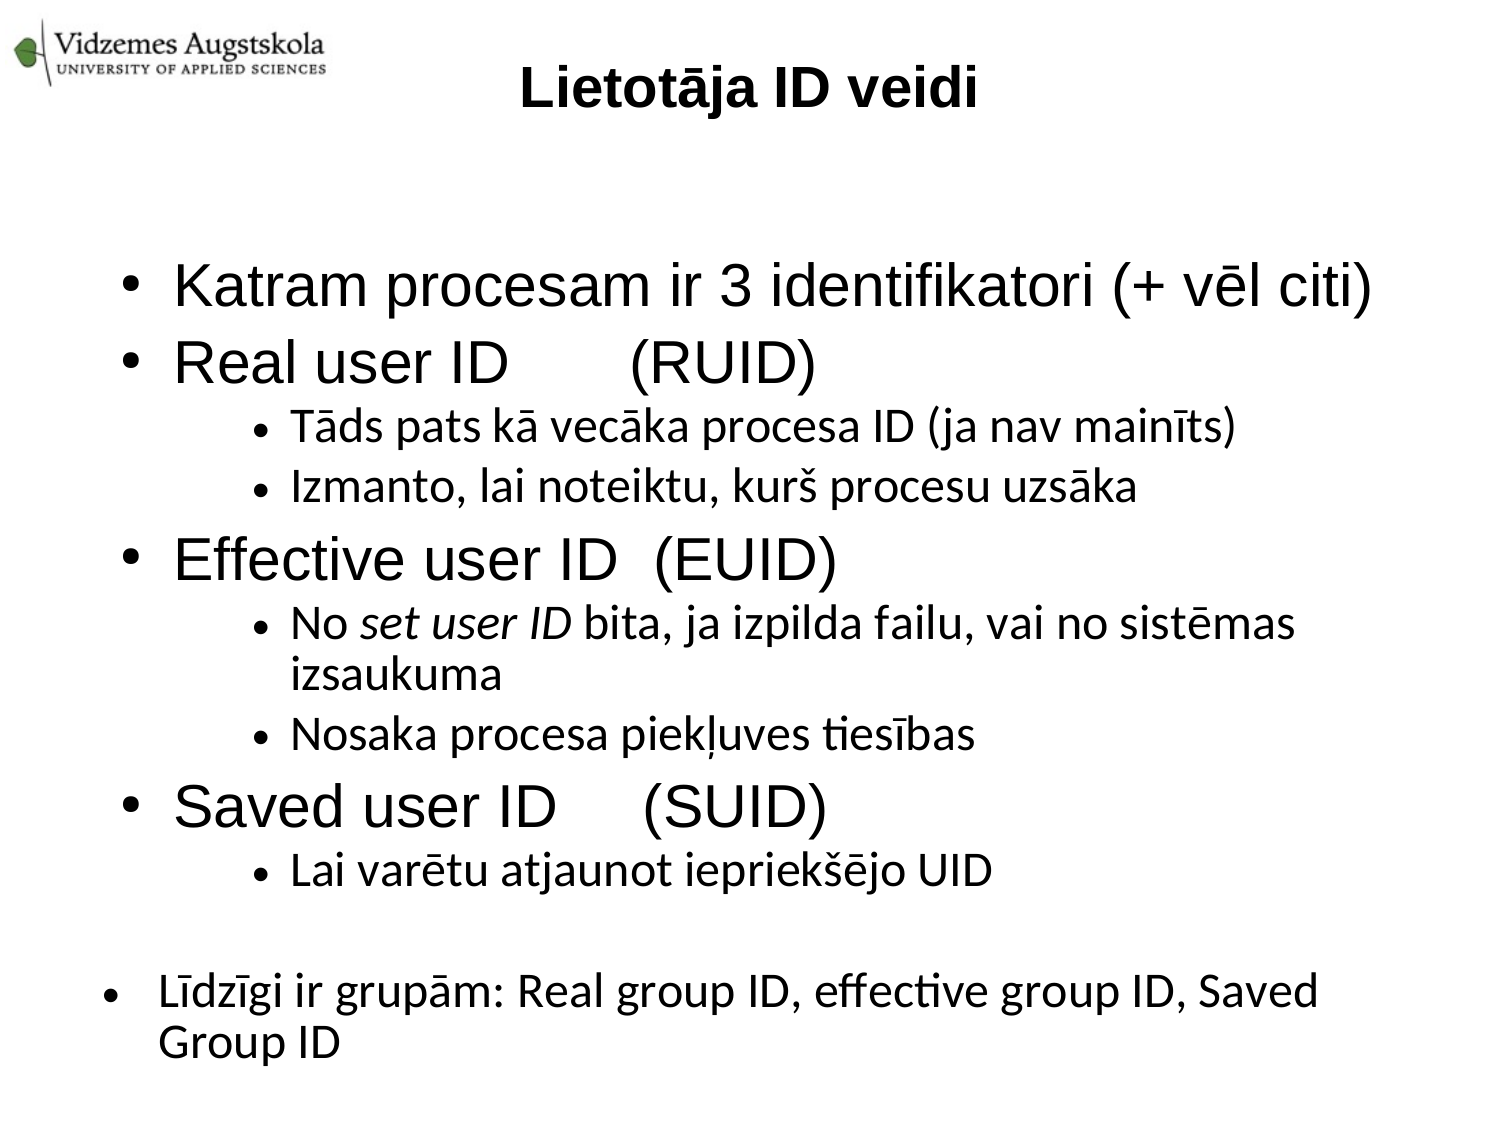

# Lietotāja ID veidi
Katram procesam ir 3 identifikatori (+ vēl citi)
Real user ID (RUID)
Tāds pats kā vecāka procesa ID (ja nav mainīts)
Izmanto, lai noteiktu, kurš procesu uzsāka
Effective user ID (EUID)
No set user ID bita, ja izpilda failu, vai no sistēmas izsaukuma
Nosaka procesa piekļuves tiesības
Saved user ID (SUID)
Lai varētu atjaunot iepriekšējo UID
Līdzīgi ir grupām: Real group ID, effective group ID, Saved Group ID